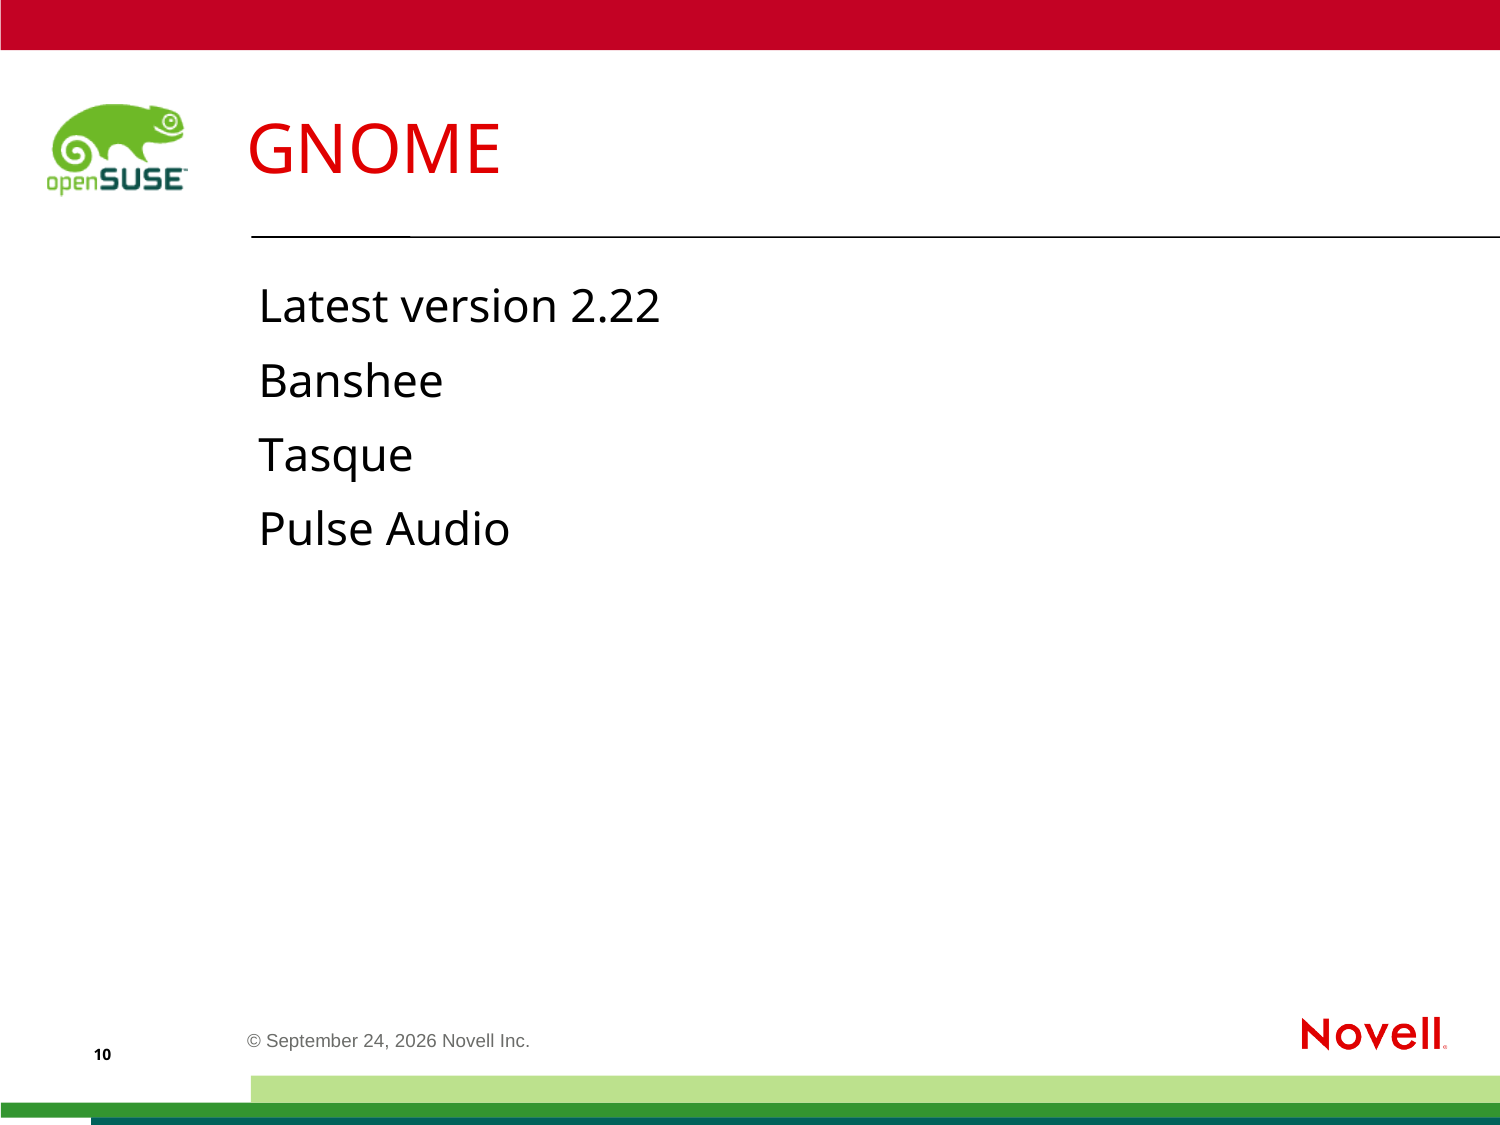

# GNOME
 Latest version 2.22
 Banshee
 Tasque
 Pulse Audio